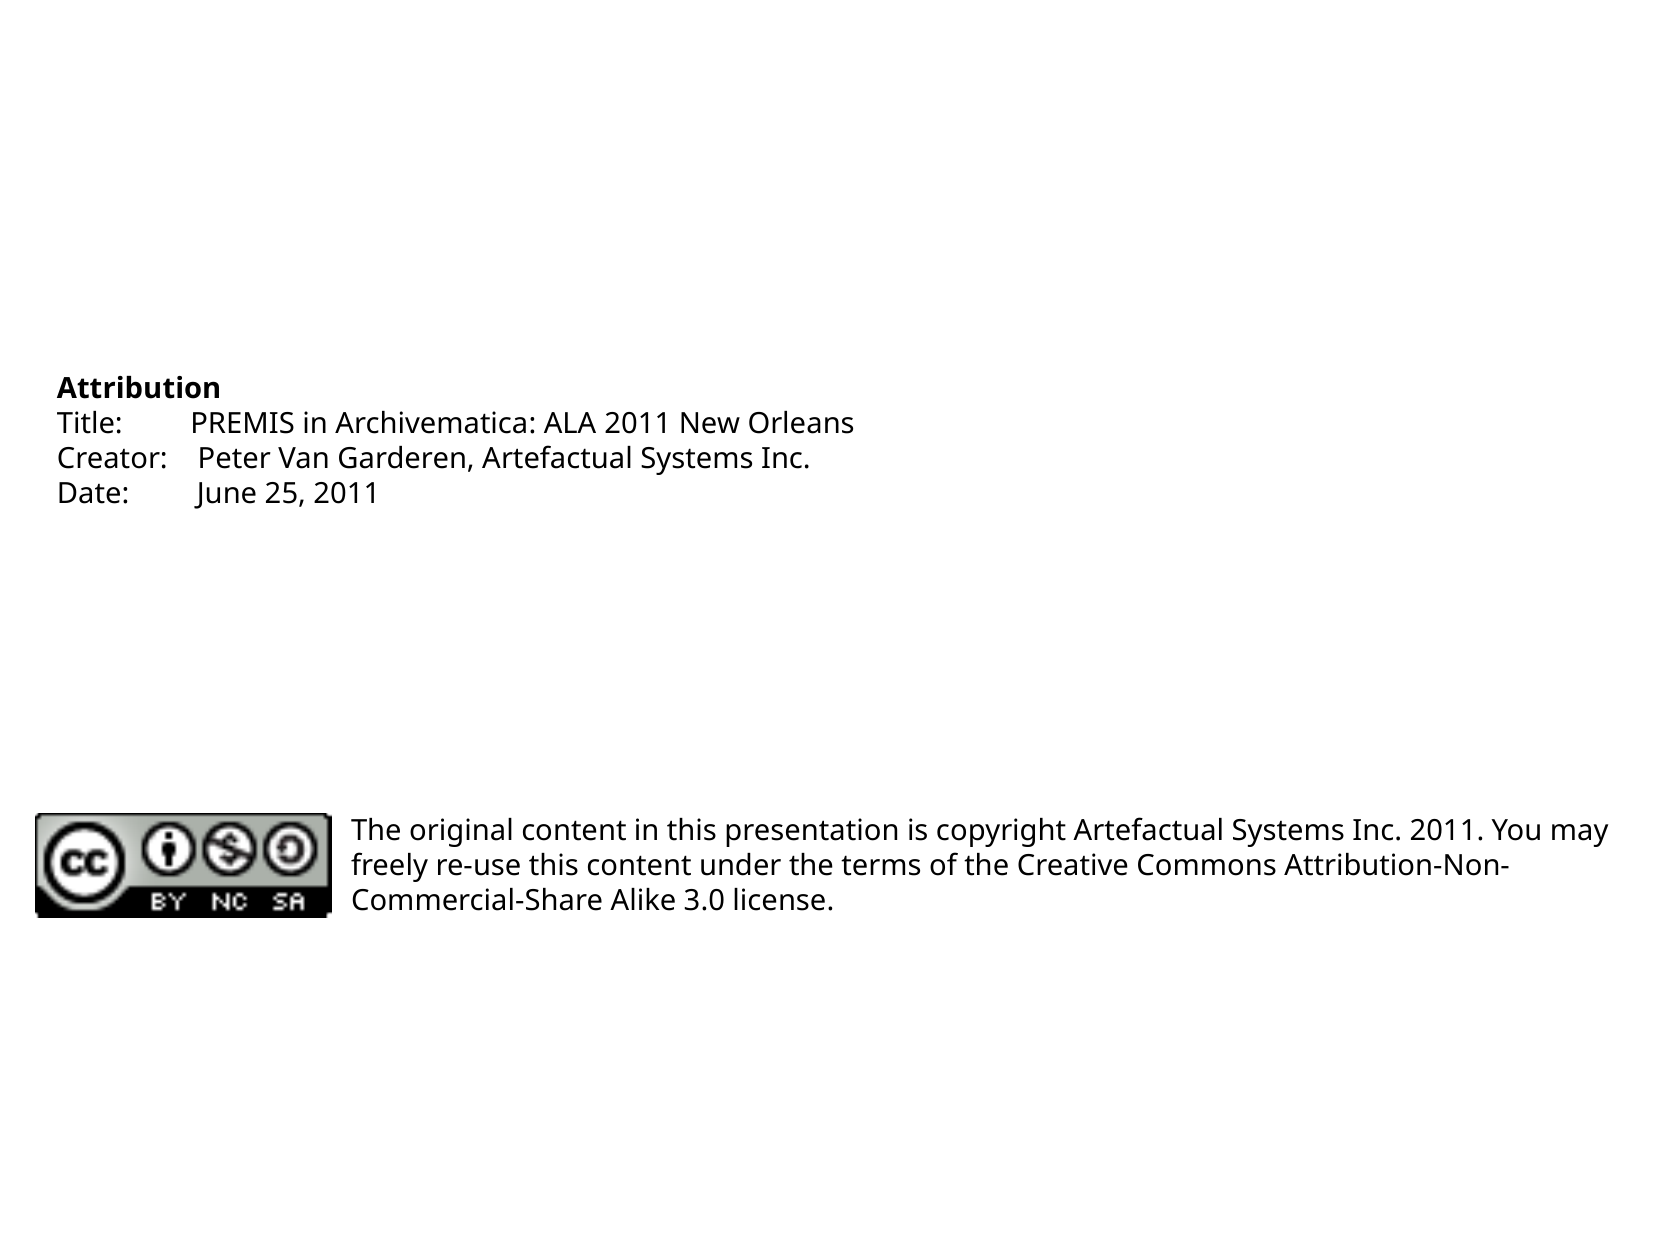

Attribution
Title: PREMIS in Archivematica: ALA 2011 New Orleans
Creator: Peter Van Garderen, Artefactual Systems Inc.
Date: June 25, 2011
The original content in this presentation is copyright Artefactual Systems Inc. 2011. You may freely re-use this content under the terms of the Creative Commons Attribution-Non-Commercial-Share Alike 3.0 license.